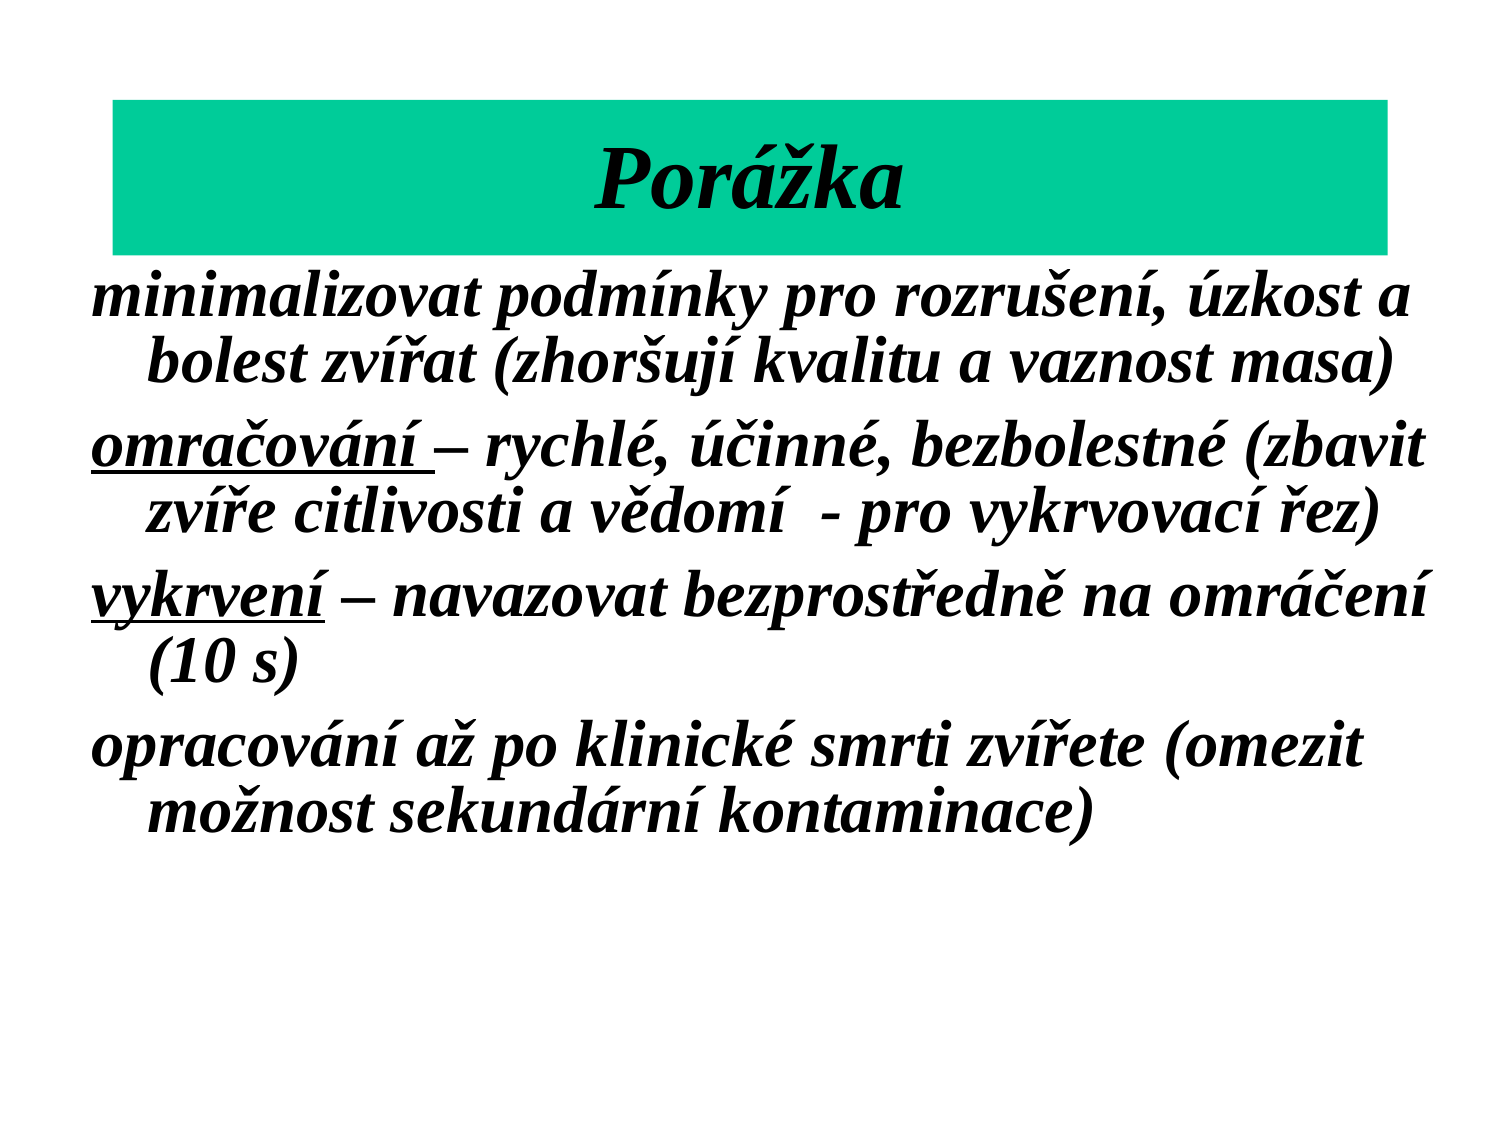

# Porážka
minimalizovat podmínky pro rozrušení, úzkost a bolest zvířat (zhoršují kvalitu a vaznost masa)
omračování – rychlé, účinné, bezbolestné (zbavit zvíře citlivosti a vědomí - pro vykrvovací řez)
vykrvení – navazovat bezprostředně na omráčení (10 s)
opracování až po klinické smrti zvířete (omezit možnost sekundární kontaminace)